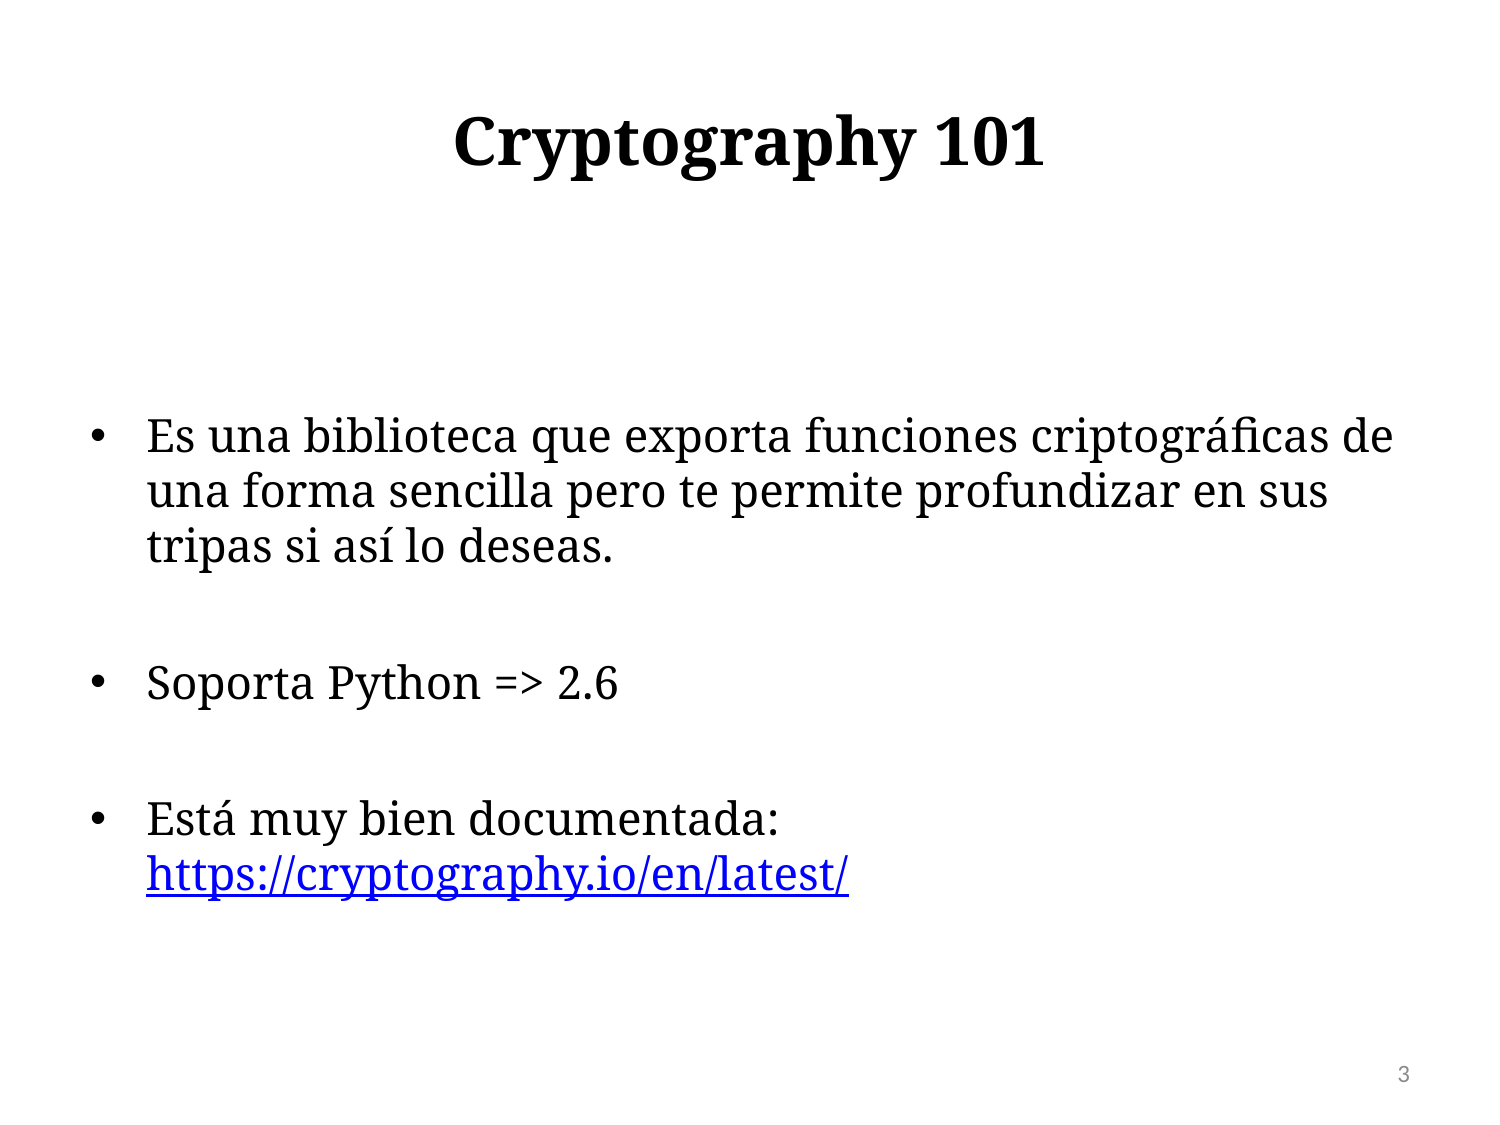

# Cryptography 101
Es una biblioteca que exporta funciones criptográficas de una forma sencilla pero te permite profundizar en sus tripas si así lo deseas.
Soporta Python => 2.6
Está muy bien documentada: https://cryptography.io/en/latest/
Luis González Fernández - Cryptography
3